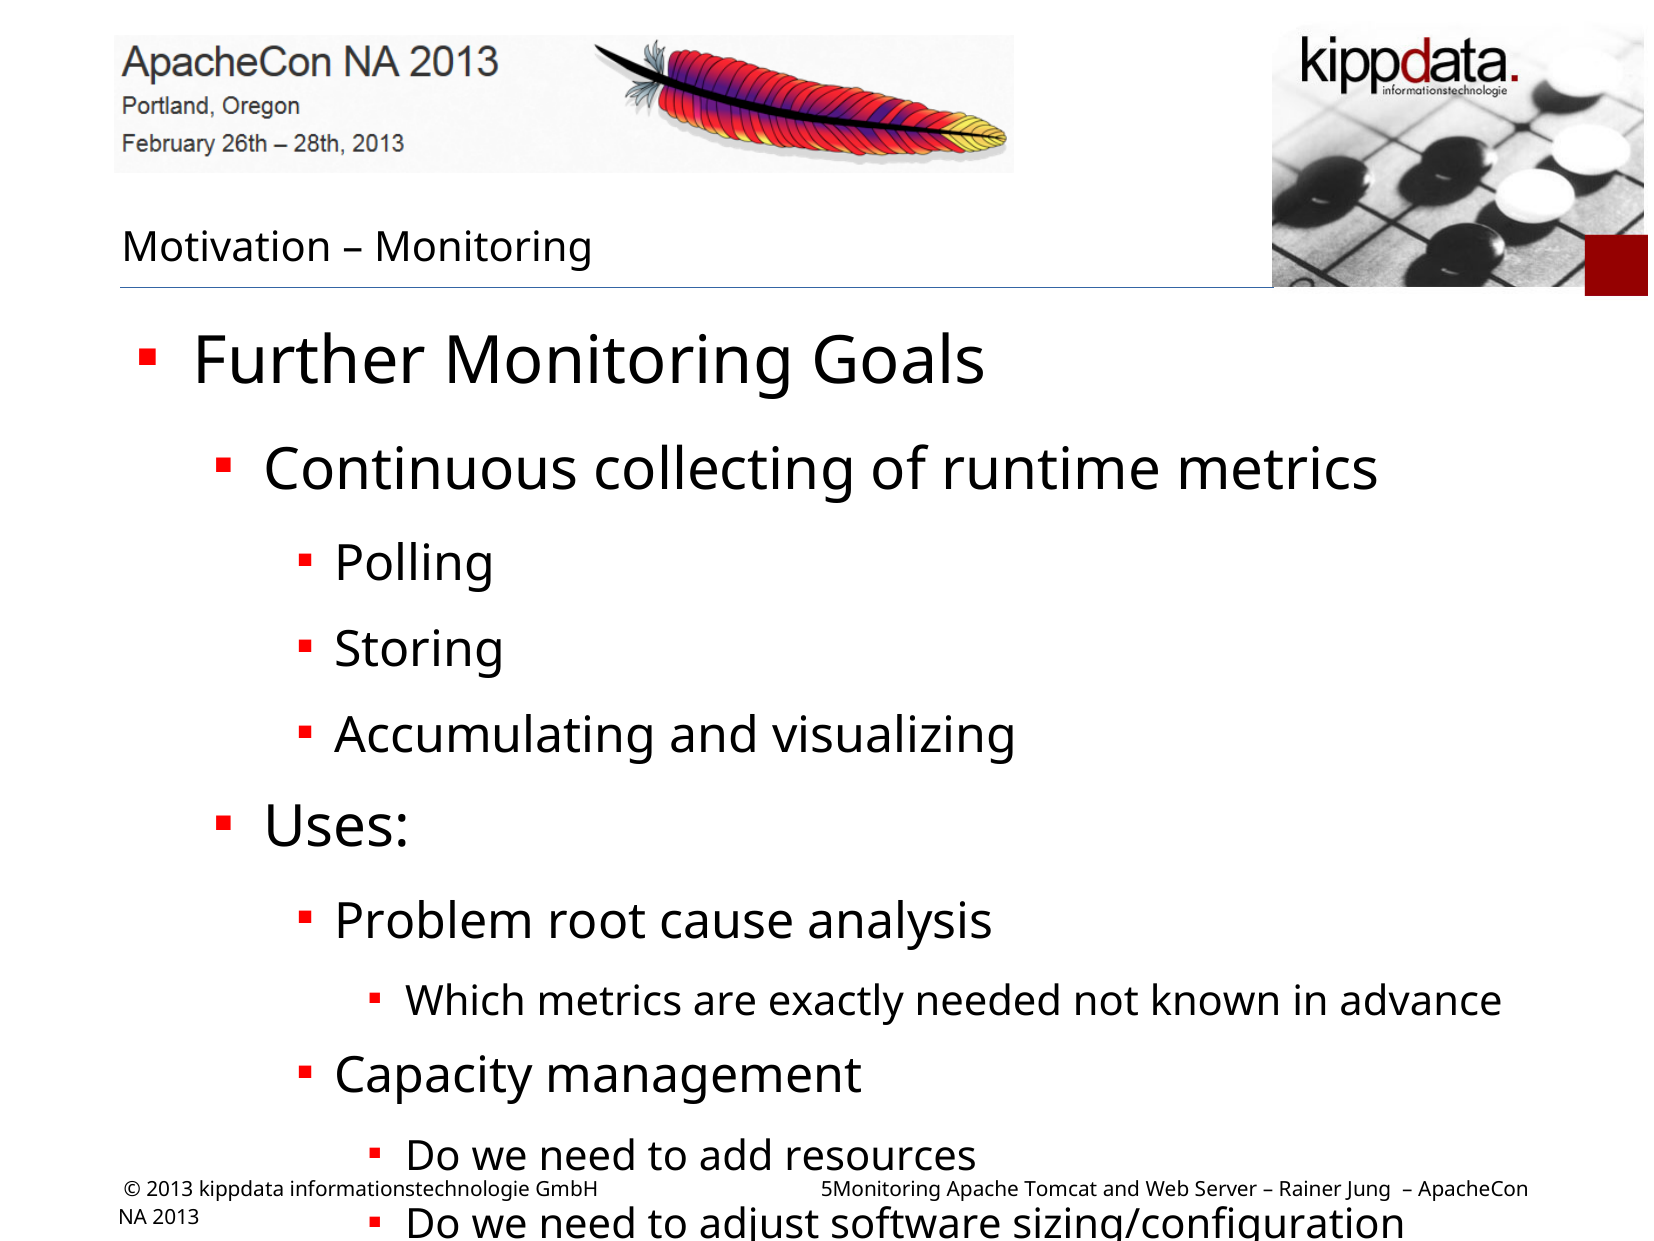

# Motivation – Monitoring
Further Monitoring Goals
Continuous collecting of runtime metrics
Polling
Storing
Accumulating and visualizing
Uses:
Problem root cause analysis
Which metrics are exactly needed not known in advance
Capacity management
Do we need to add resources
Do we need to adjust software sizing/configuration